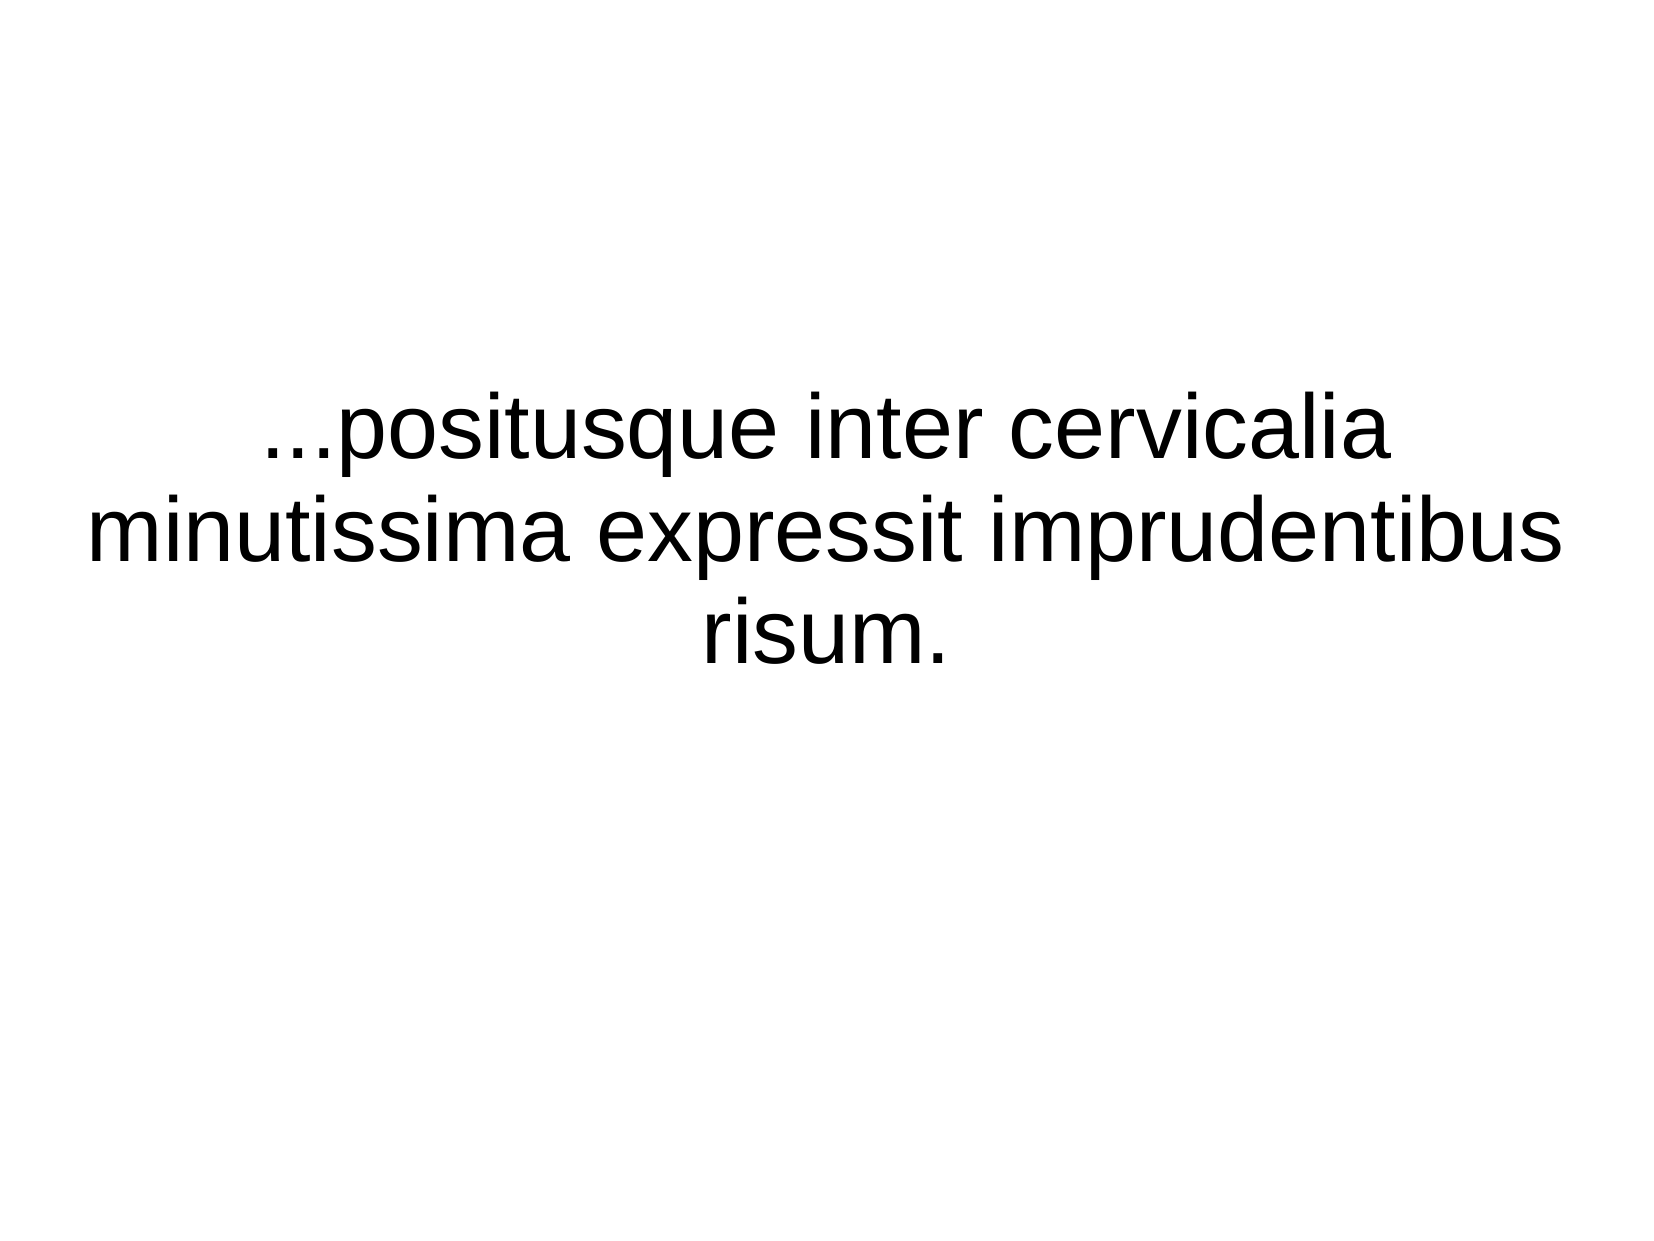

# ...positusque inter cervicalia minutissima expressit imprudentibus risum.